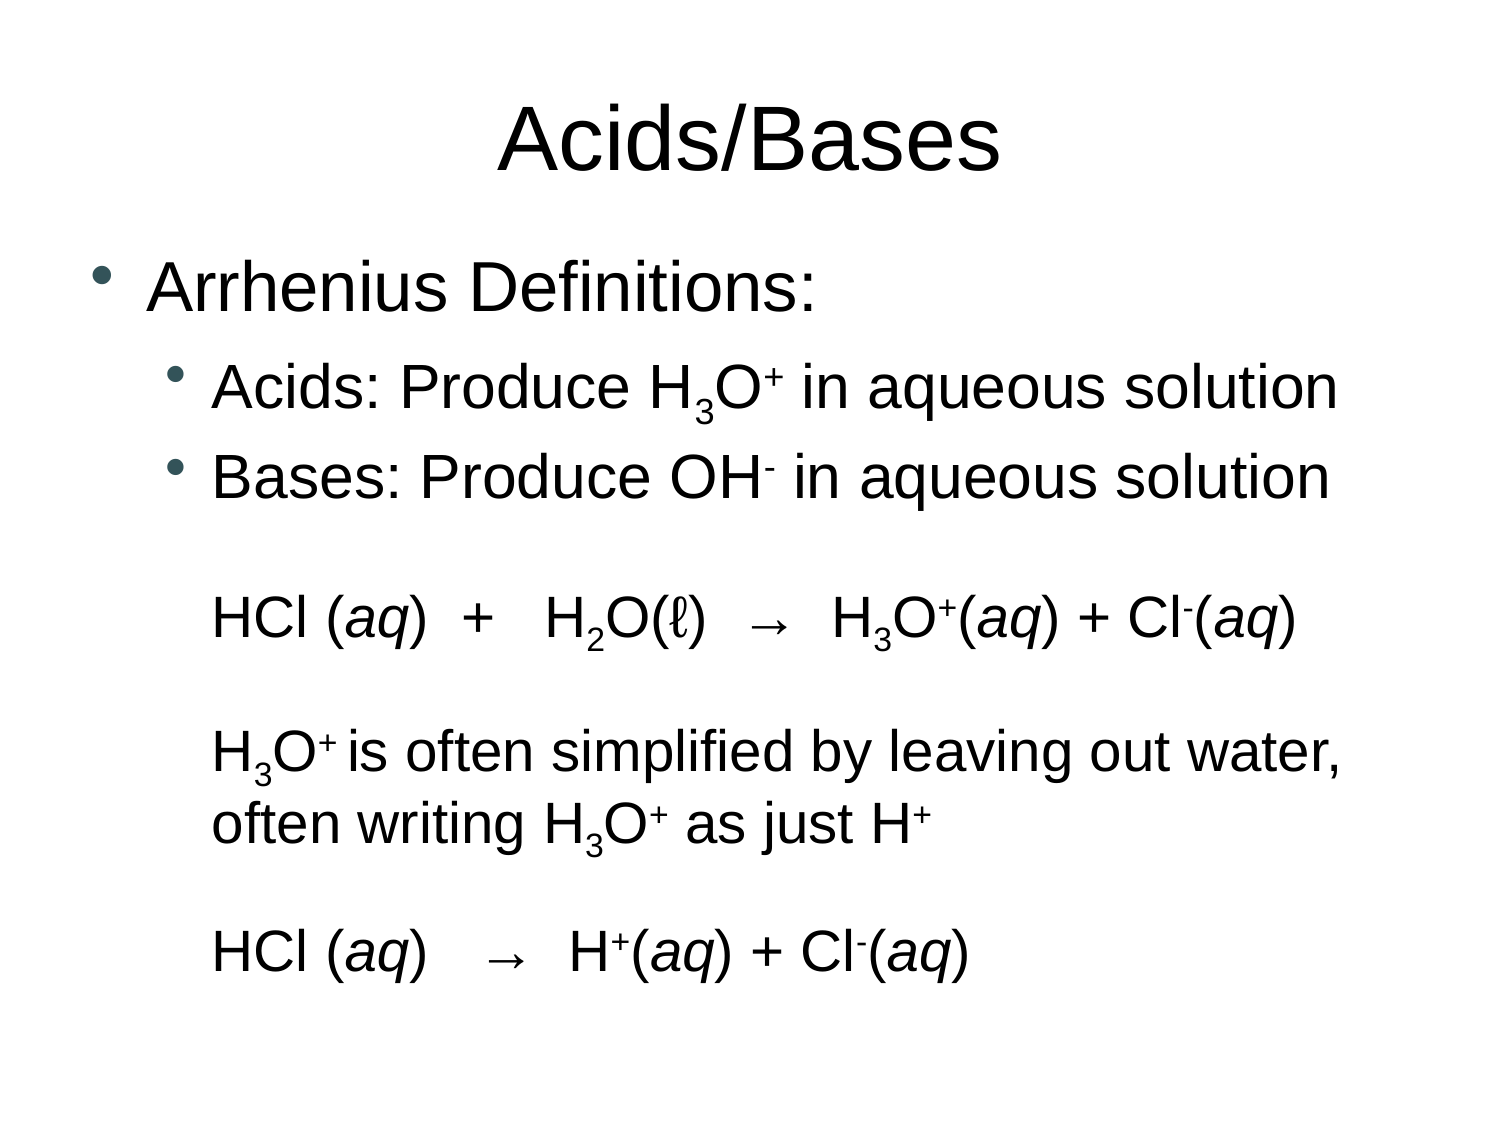

# Acids/Bases
Arrhenius Definitions:
Acids: Produce H3O+ in aqueous solution
Bases: Produce OH- in aqueous solution
HCl (aq) + H2O(ℓ) → H3O+(aq) + Cl-(aq)
H3O+ is often simplified by leaving out water, often writing H3O+ as just H+
HCl (aq) → H+(aq) + Cl-(aq)